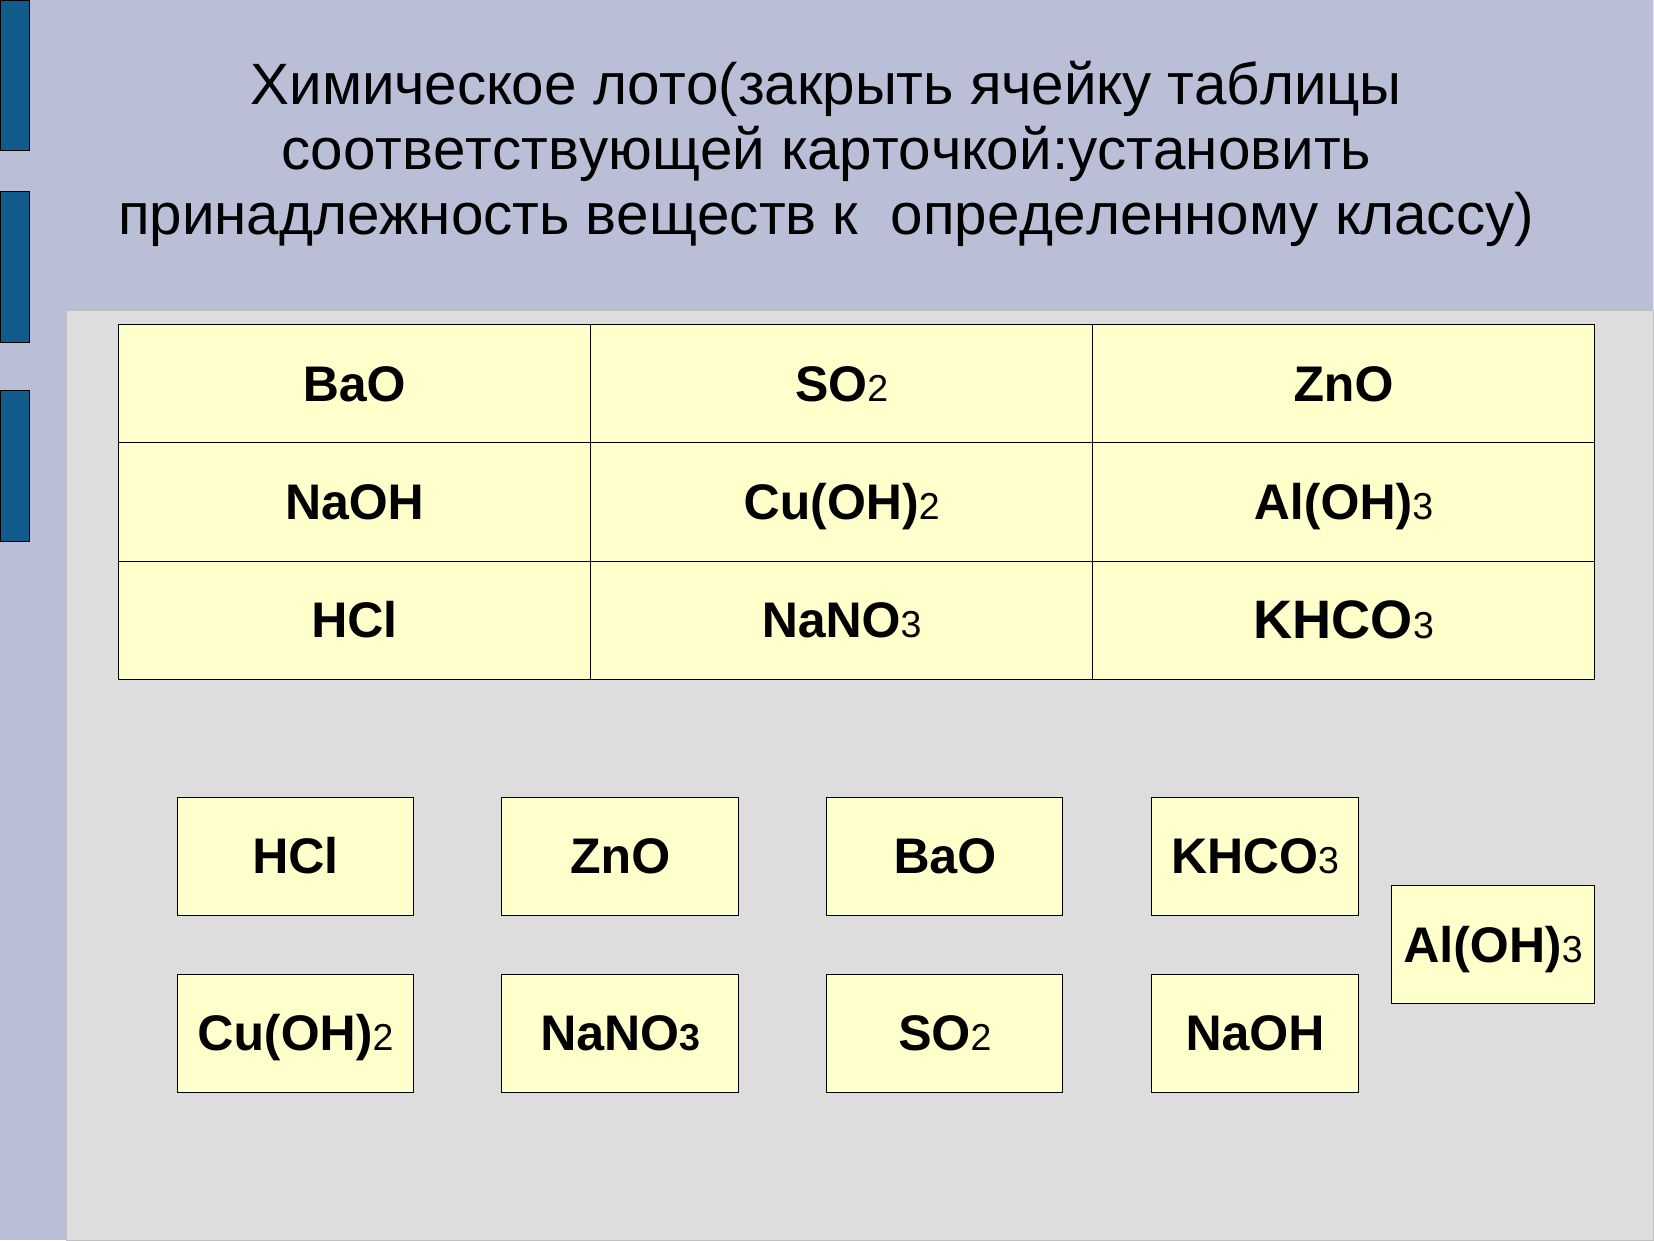

# Химическое лото(закрыть ячейку таблицы соответствующей карточкой:установить принадлежность веществ к определенному классу)
Основный
оксид
BaO
SO2
Кислотный
оксид
SO2
Амфотерный
оксид
ZnO
Щелочь
NaOH
Нерастворимое
основание
Cu(OH)2
Амфотерный
гидроксид
Al(OH)3
Кислота
HCl
Средняя
соль
NaNO3
Кислая
соль
KHCO3
HCl
ZnO
BaO
KHCO3
Al(OH)3
Cu(OH)2
NaNO3
SO2
NaOH